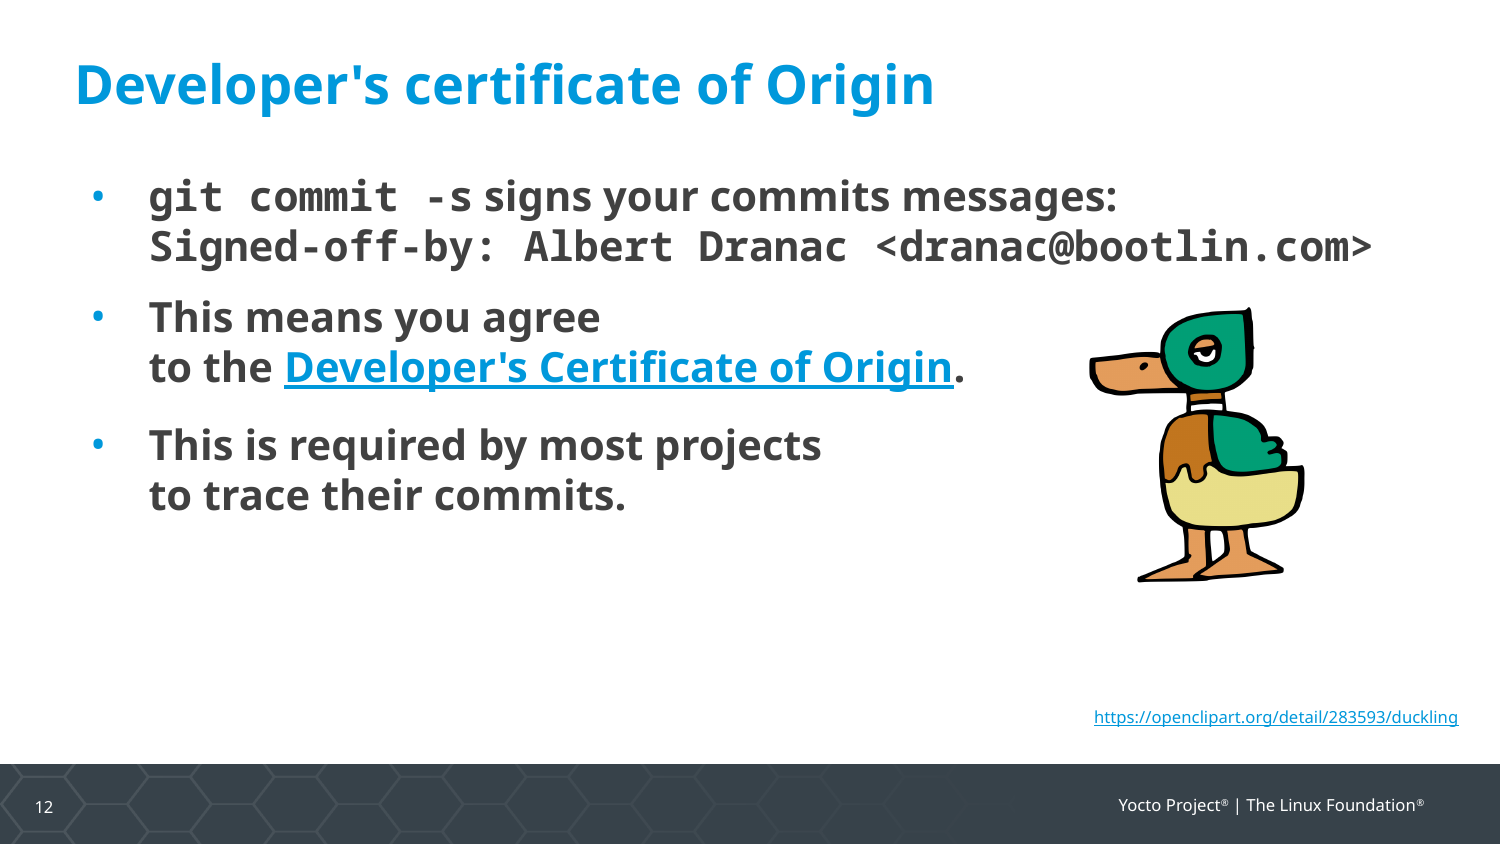

# Developer's certificate of Origin
git commit -s signs your commits messages:
Signed-off-by: Albert Dranac <dranac@bootlin.com>
This means you agree
to the Developer's Certificate of Origin.
This is required by most projects
to trace their commits.
https://openclipart.org/detail/283593/duckling